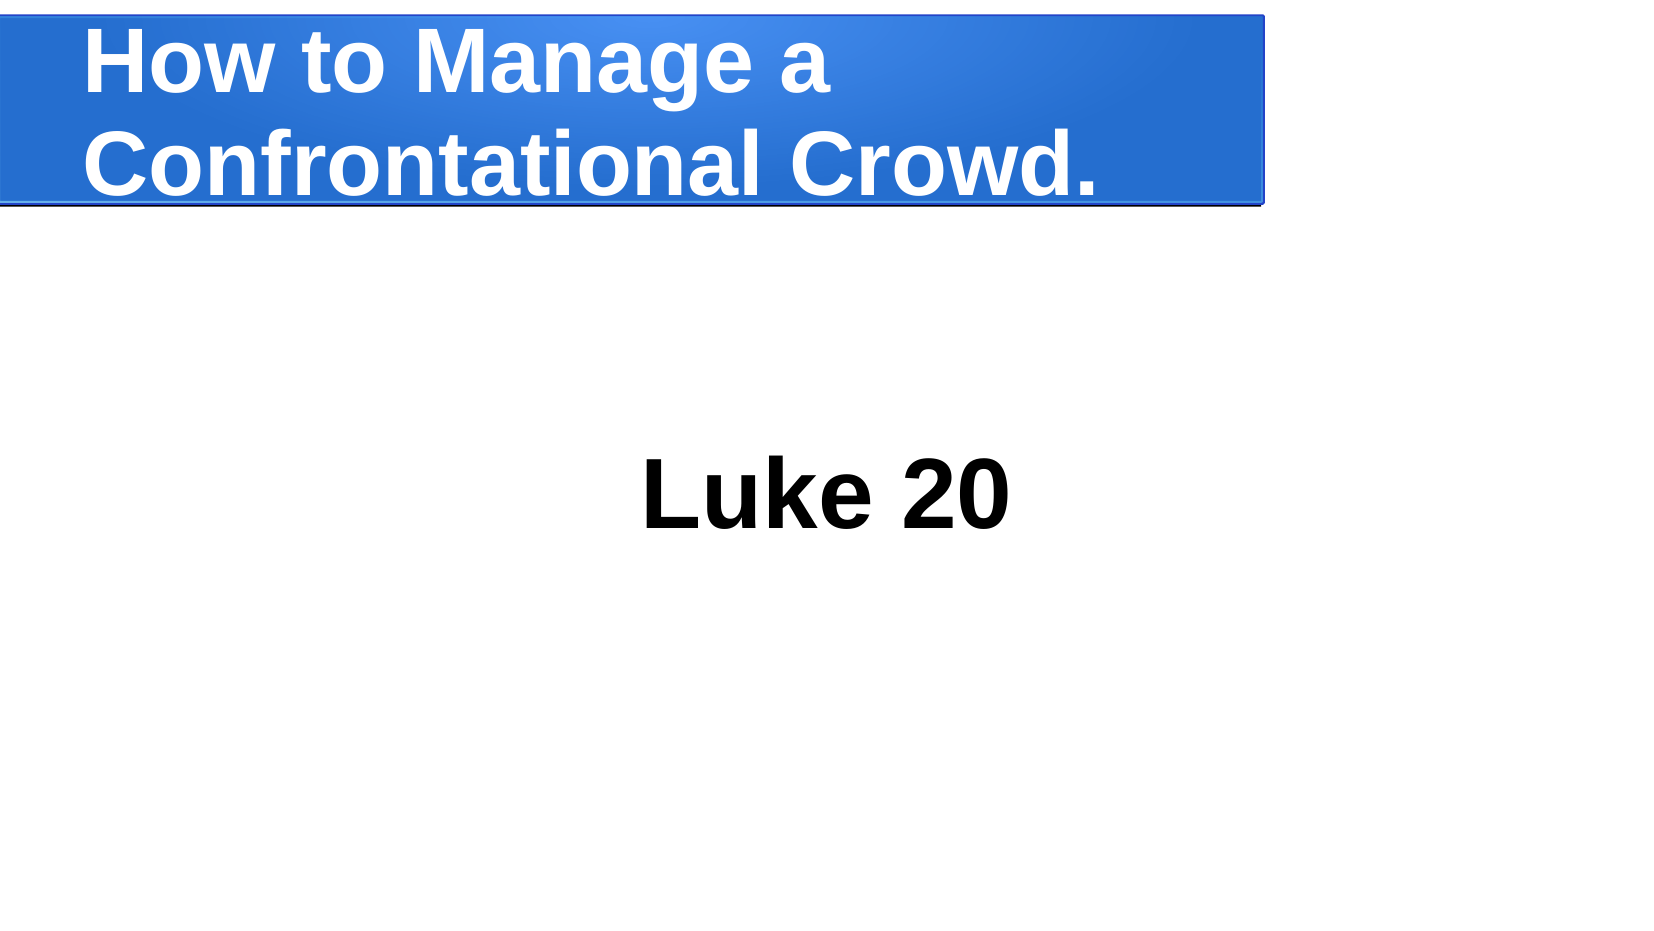

# How to Manage a Confrontational Crowd.
Luke 20